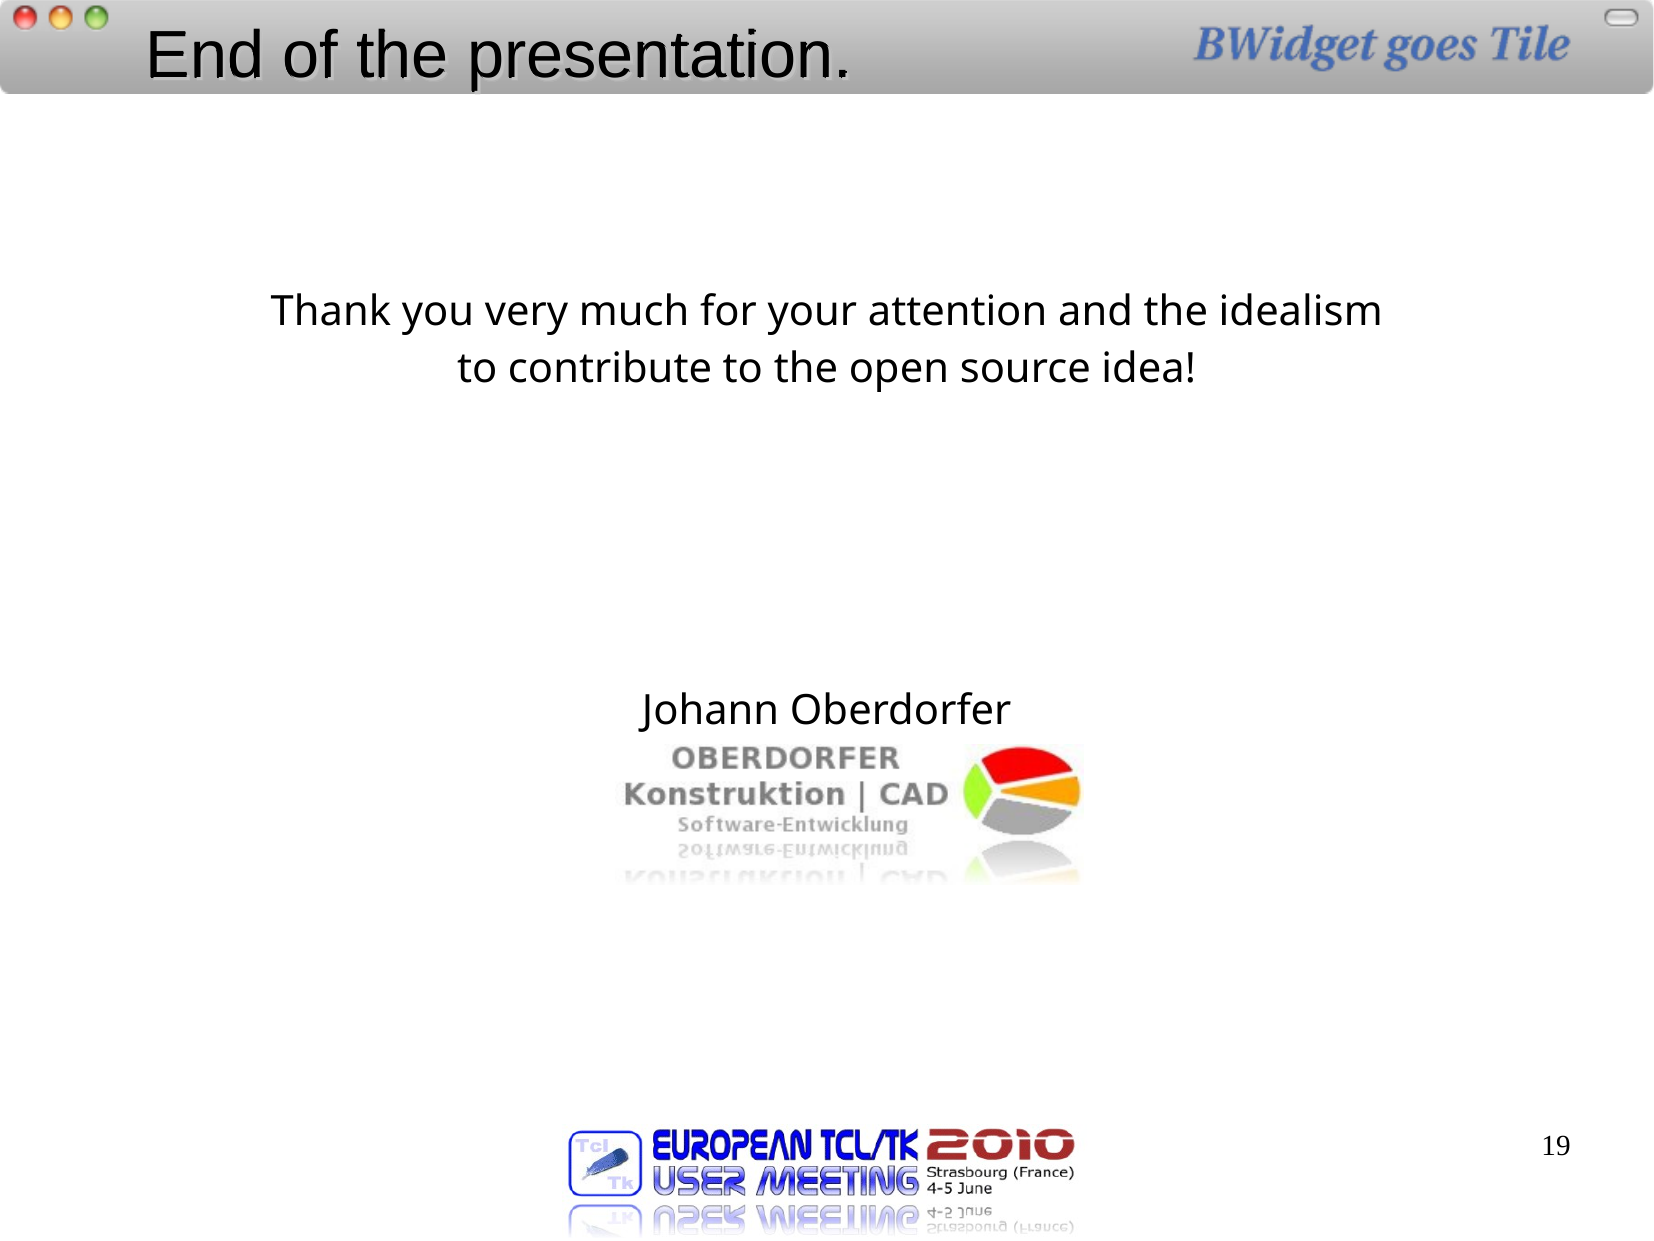

End of the presentation.
# Thank you very much for your attention and the idealism
to contribute to the open source idea!
Johann Oberdorfer
Page:
19